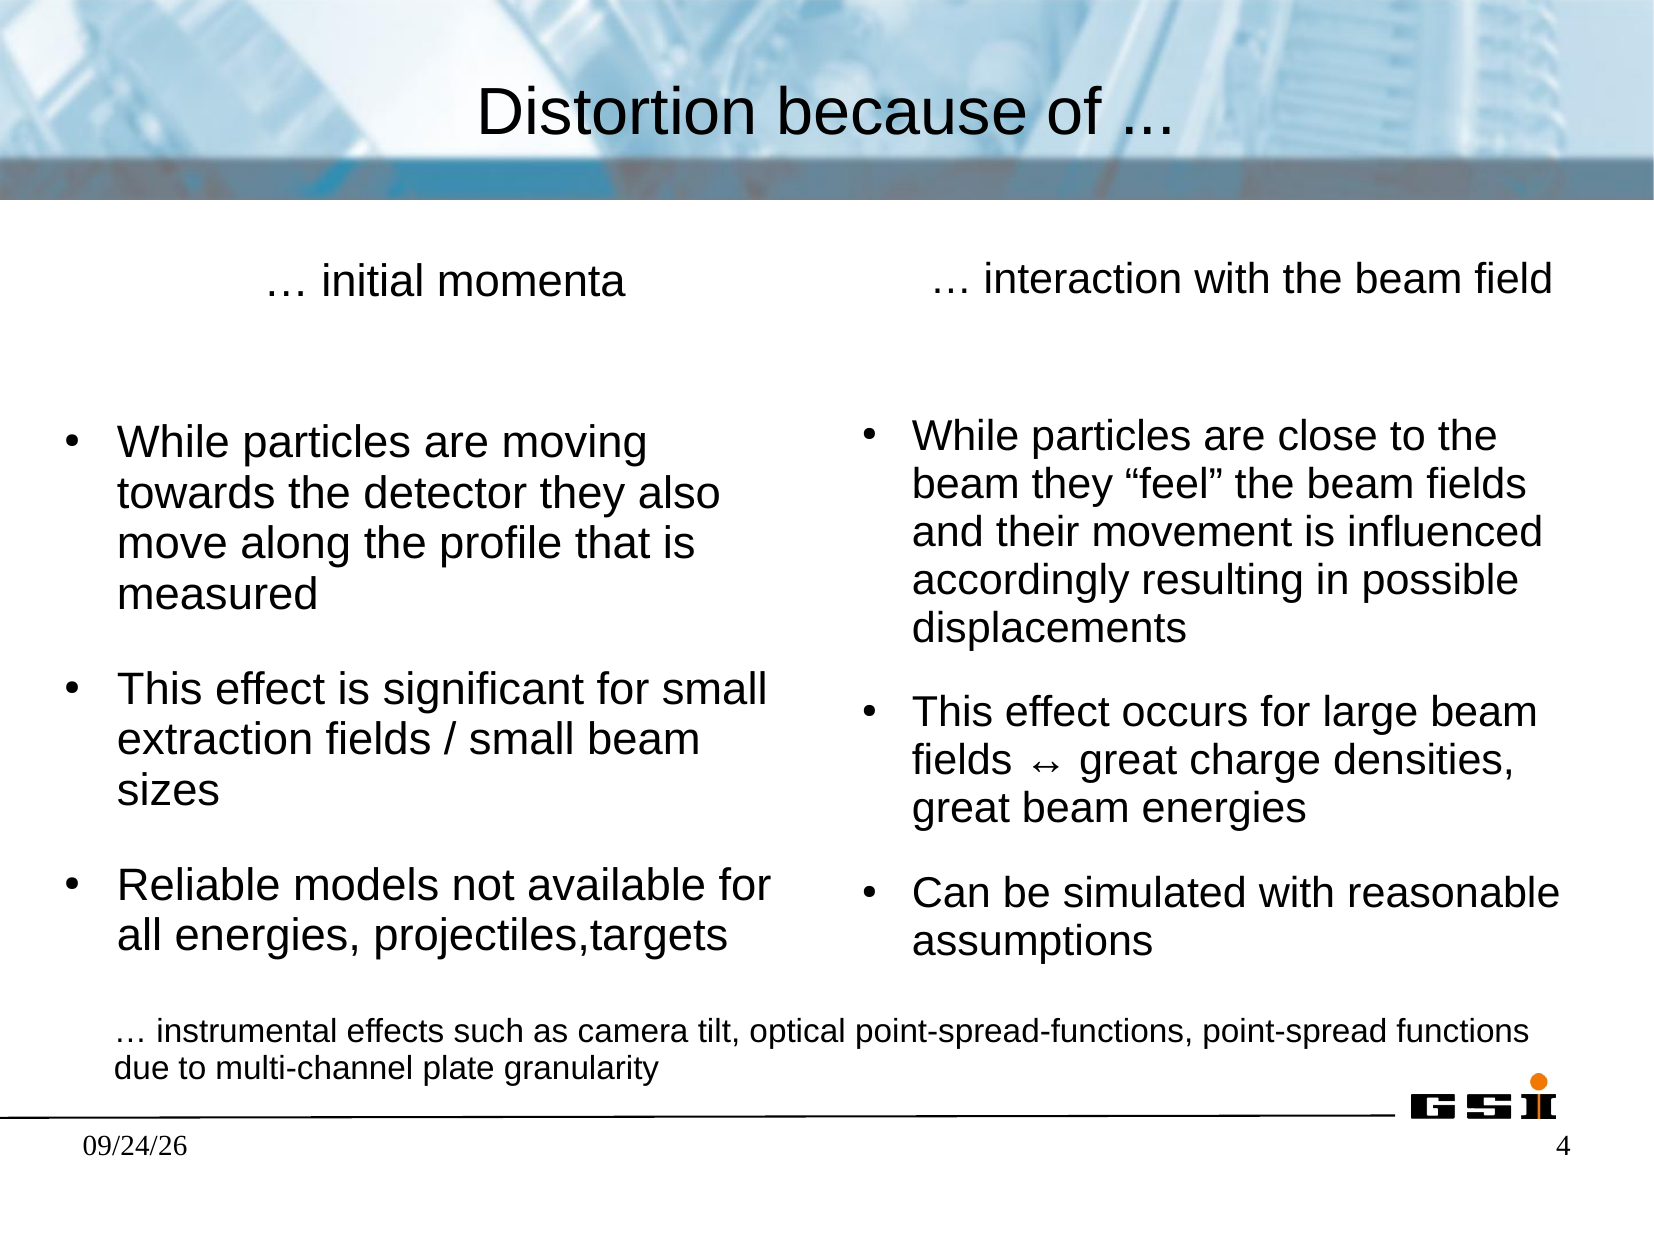

# Distortion because of ...
… interaction with the beam field
While particles are close to the beam they “feel” the beam fields and their movement is influenced accordingly resulting in possible displacements
This effect occurs for large beam fields ↔ great charge densities, great beam energies
Can be simulated with reasonable assumptions
… initial momenta
While particles are moving towards the detector they also move along the profile that is measured
This effect is significant for small extraction fields / small beam sizes
Reliable models not available for all energies, projectiles,targets
… instrumental effects such as camera tilt, optical point-spread-functions, point-spread functions due to multi-channel plate granularity
4